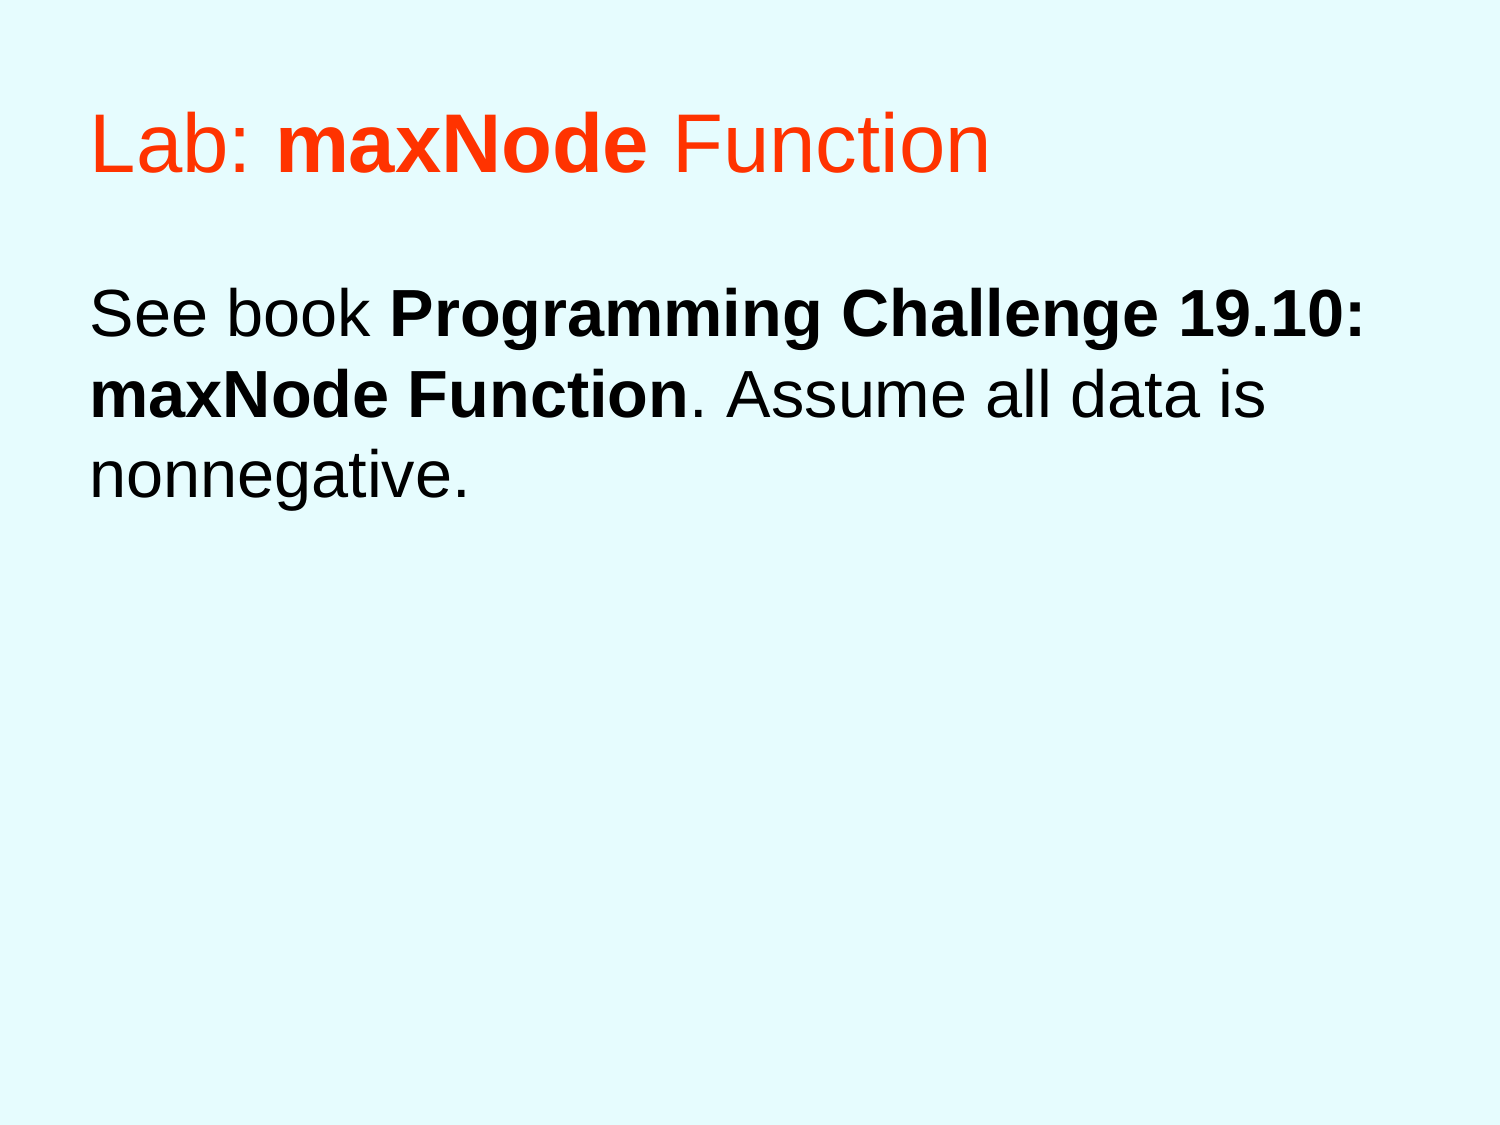

# Lab: maxNode Function
See book Programming Challenge 19.10: maxNode Function. Assume all data is nonnegative.